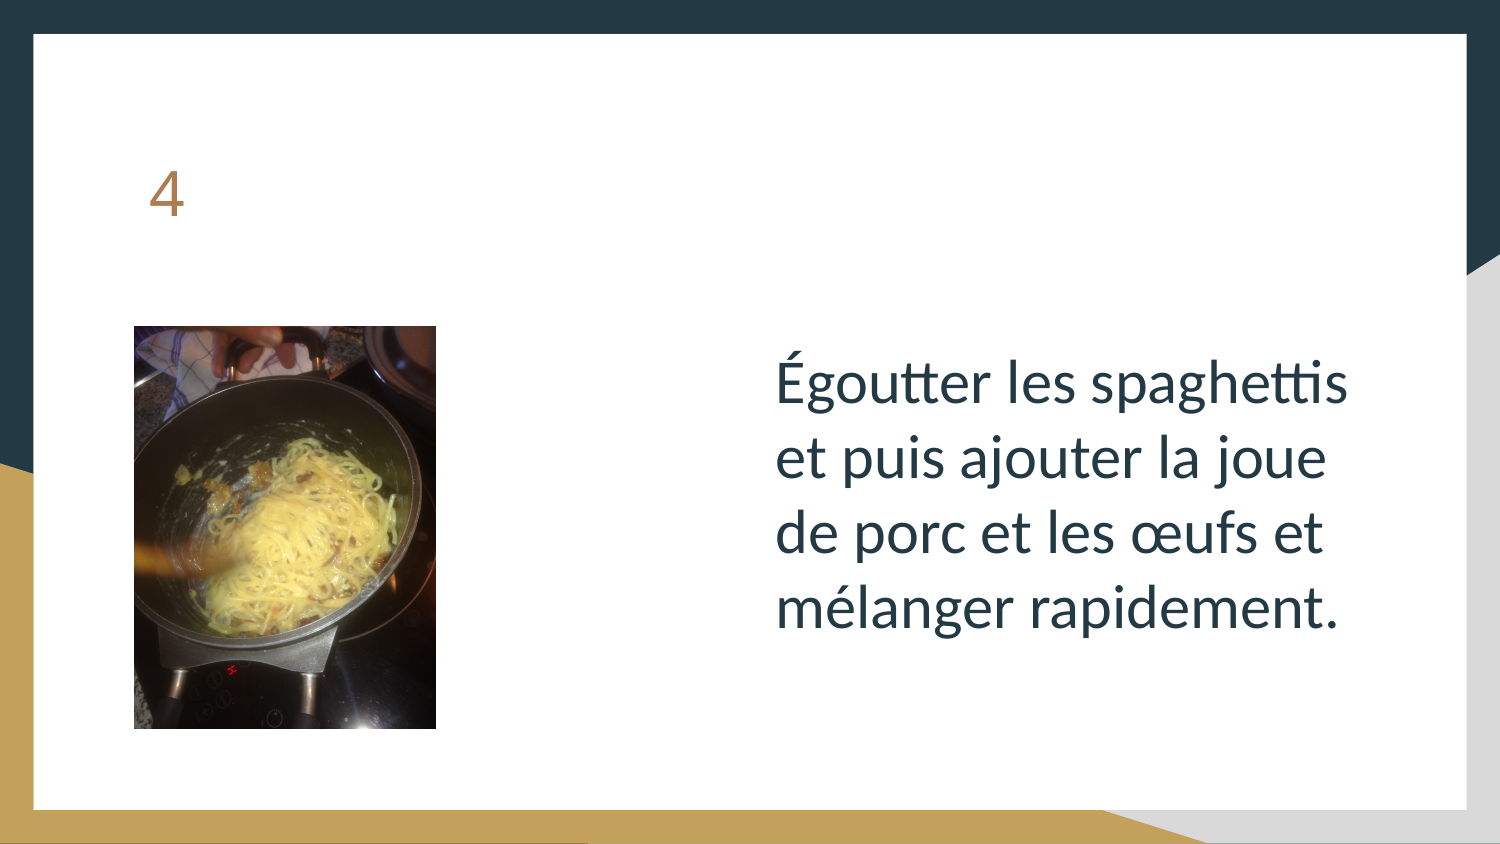

# 4
Égoutter les spaghettis et puis ajouter la joue de porc et les œufs et mélanger rapidement.